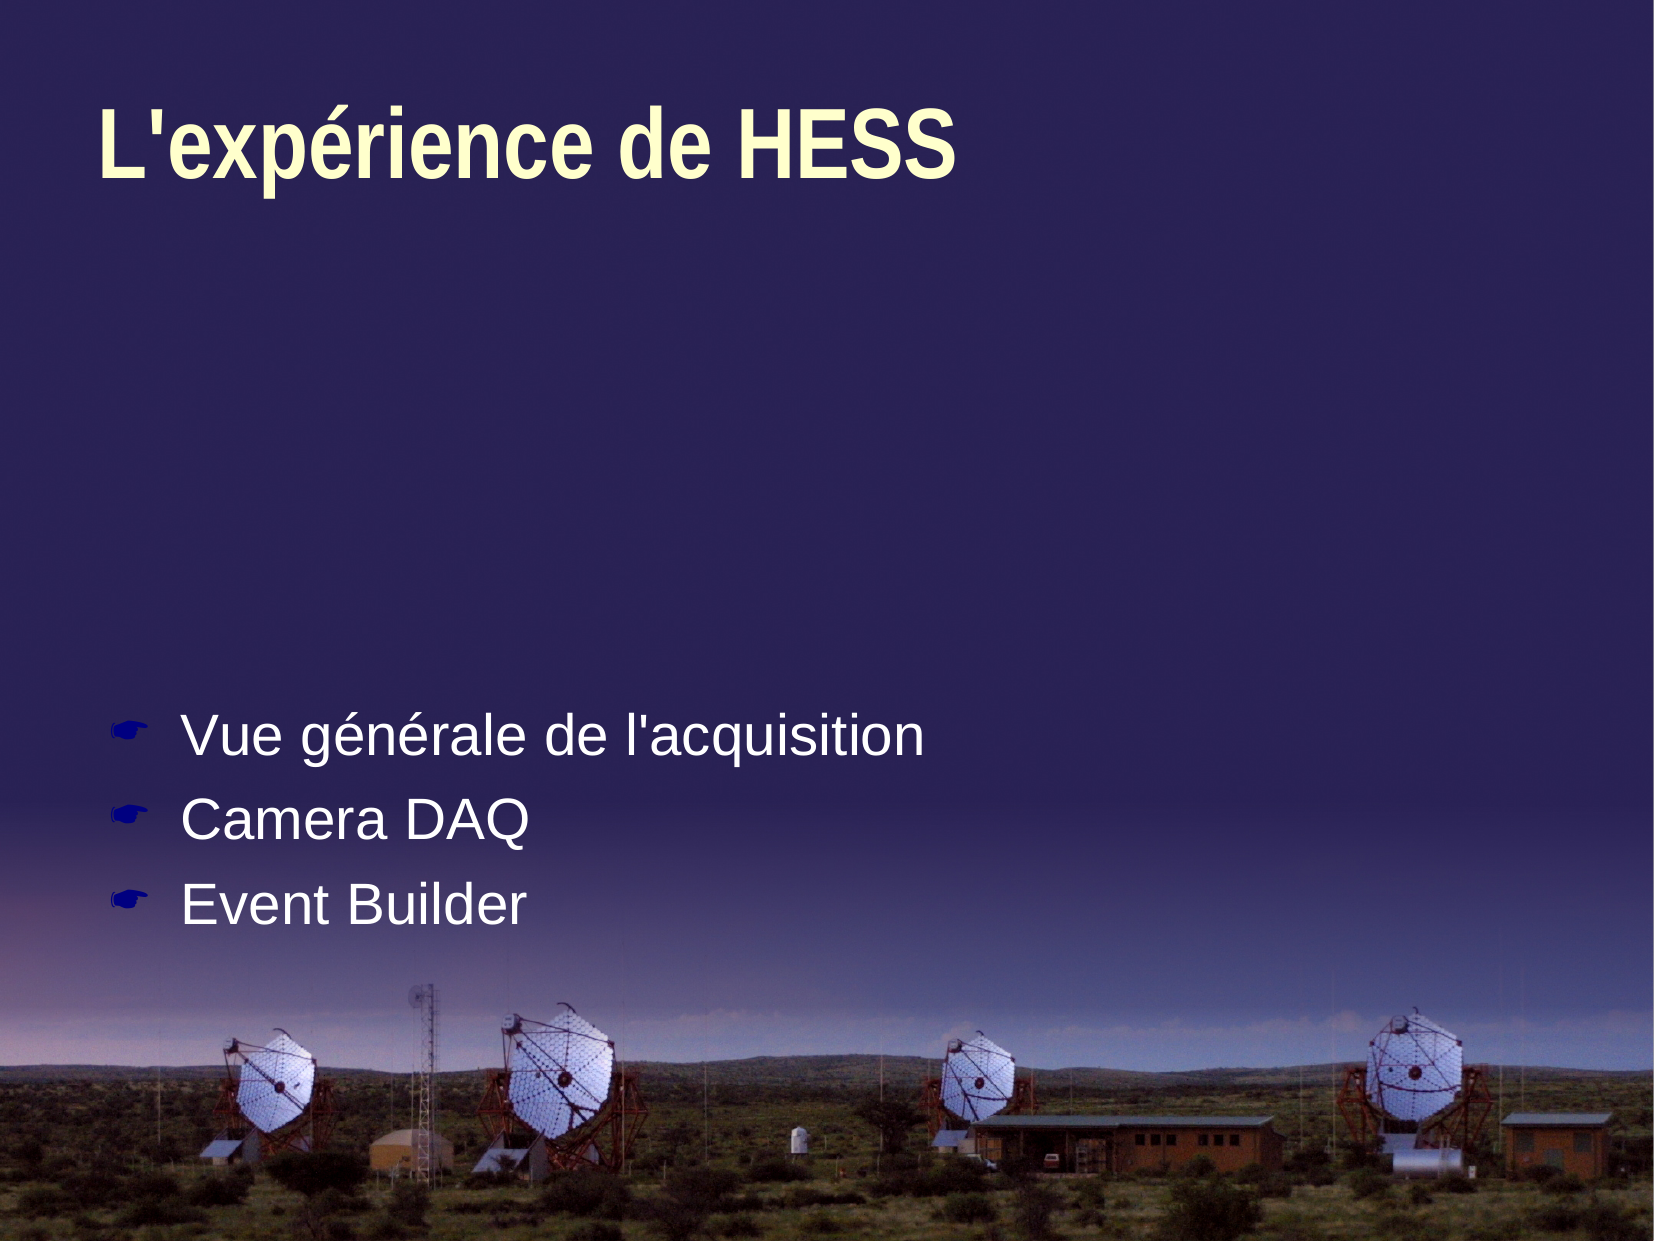

# L'expérience de HESS
Vue générale de l'acquisition
Camera DAQ
Event Builder